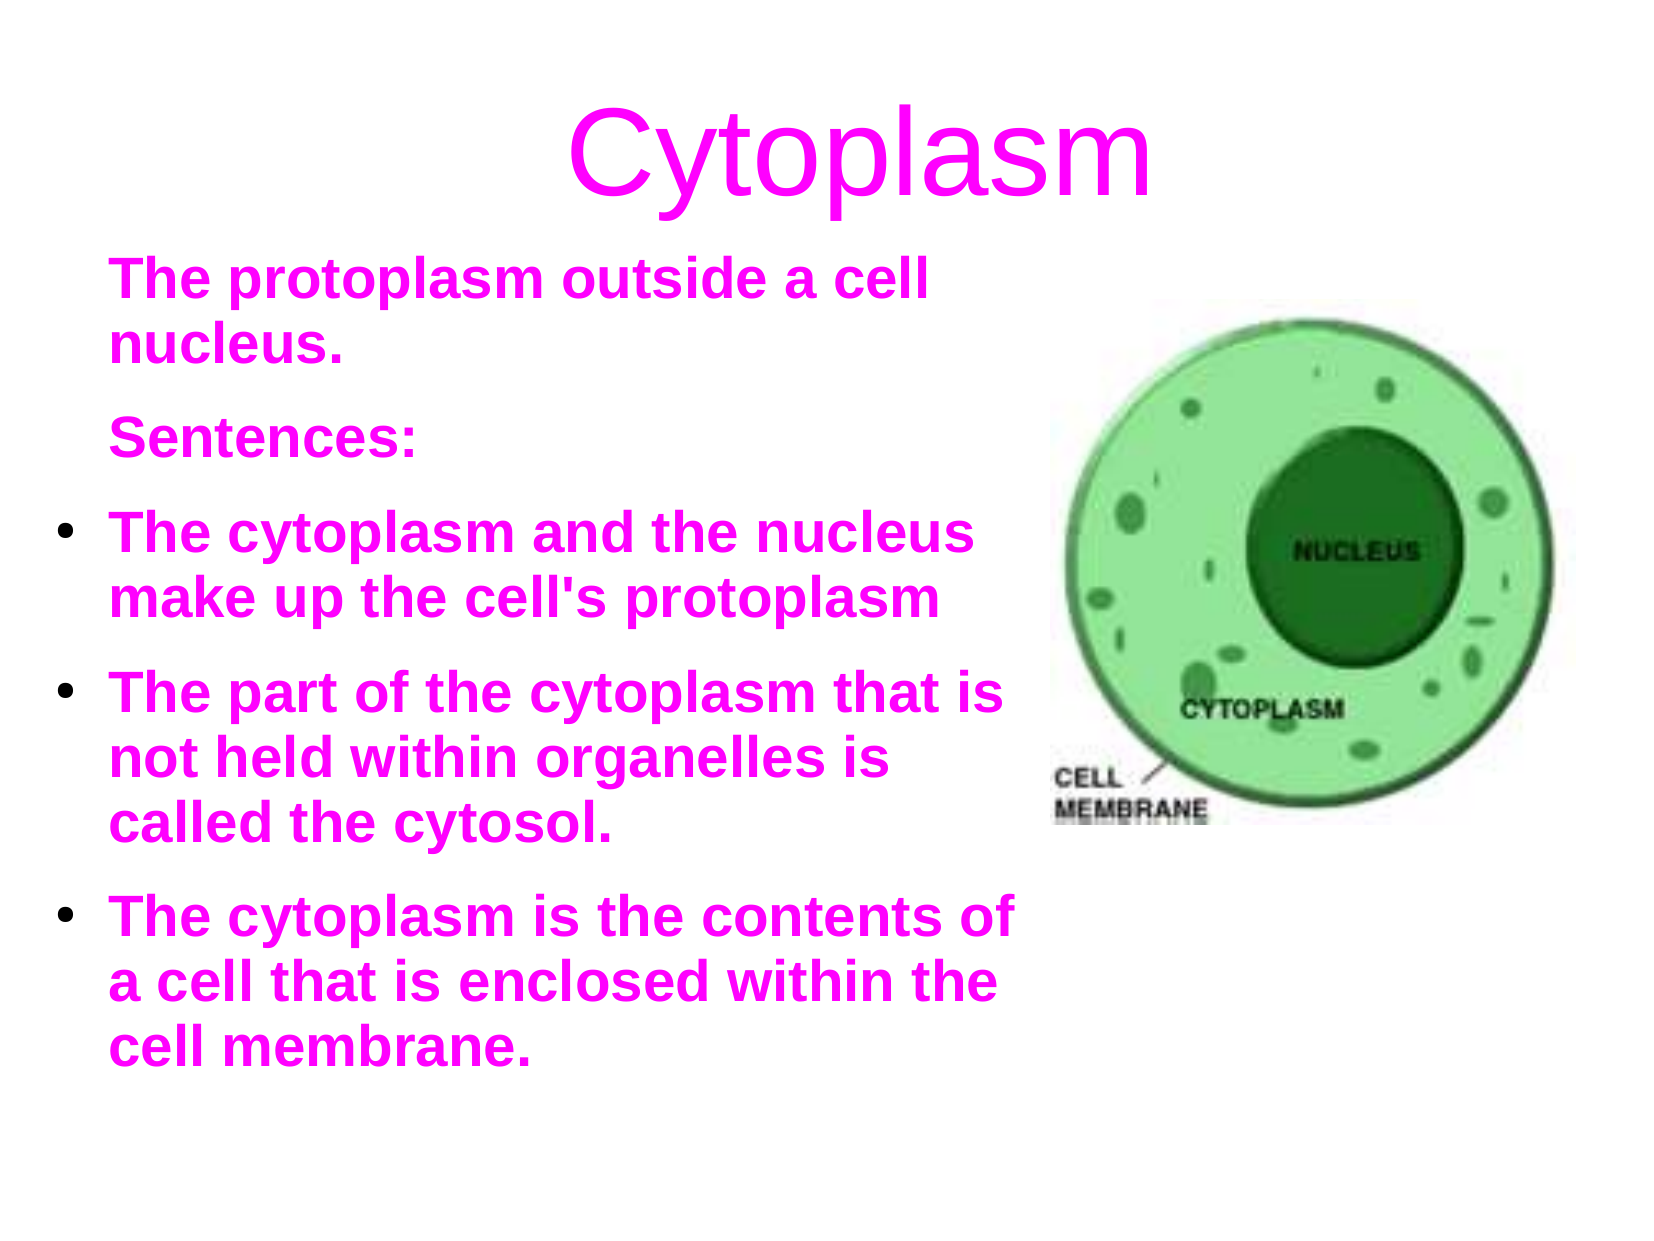

# Cytoplasm
The protoplasm outside a cell nucleus.
Sentences:
The cytoplasm and the nucleus make up the cell's protoplasm
The part of the cytoplasm that is not held within organelles is called the cytosol.
The cytoplasm is the contents of a cell that is enclosed within the cell membrane.